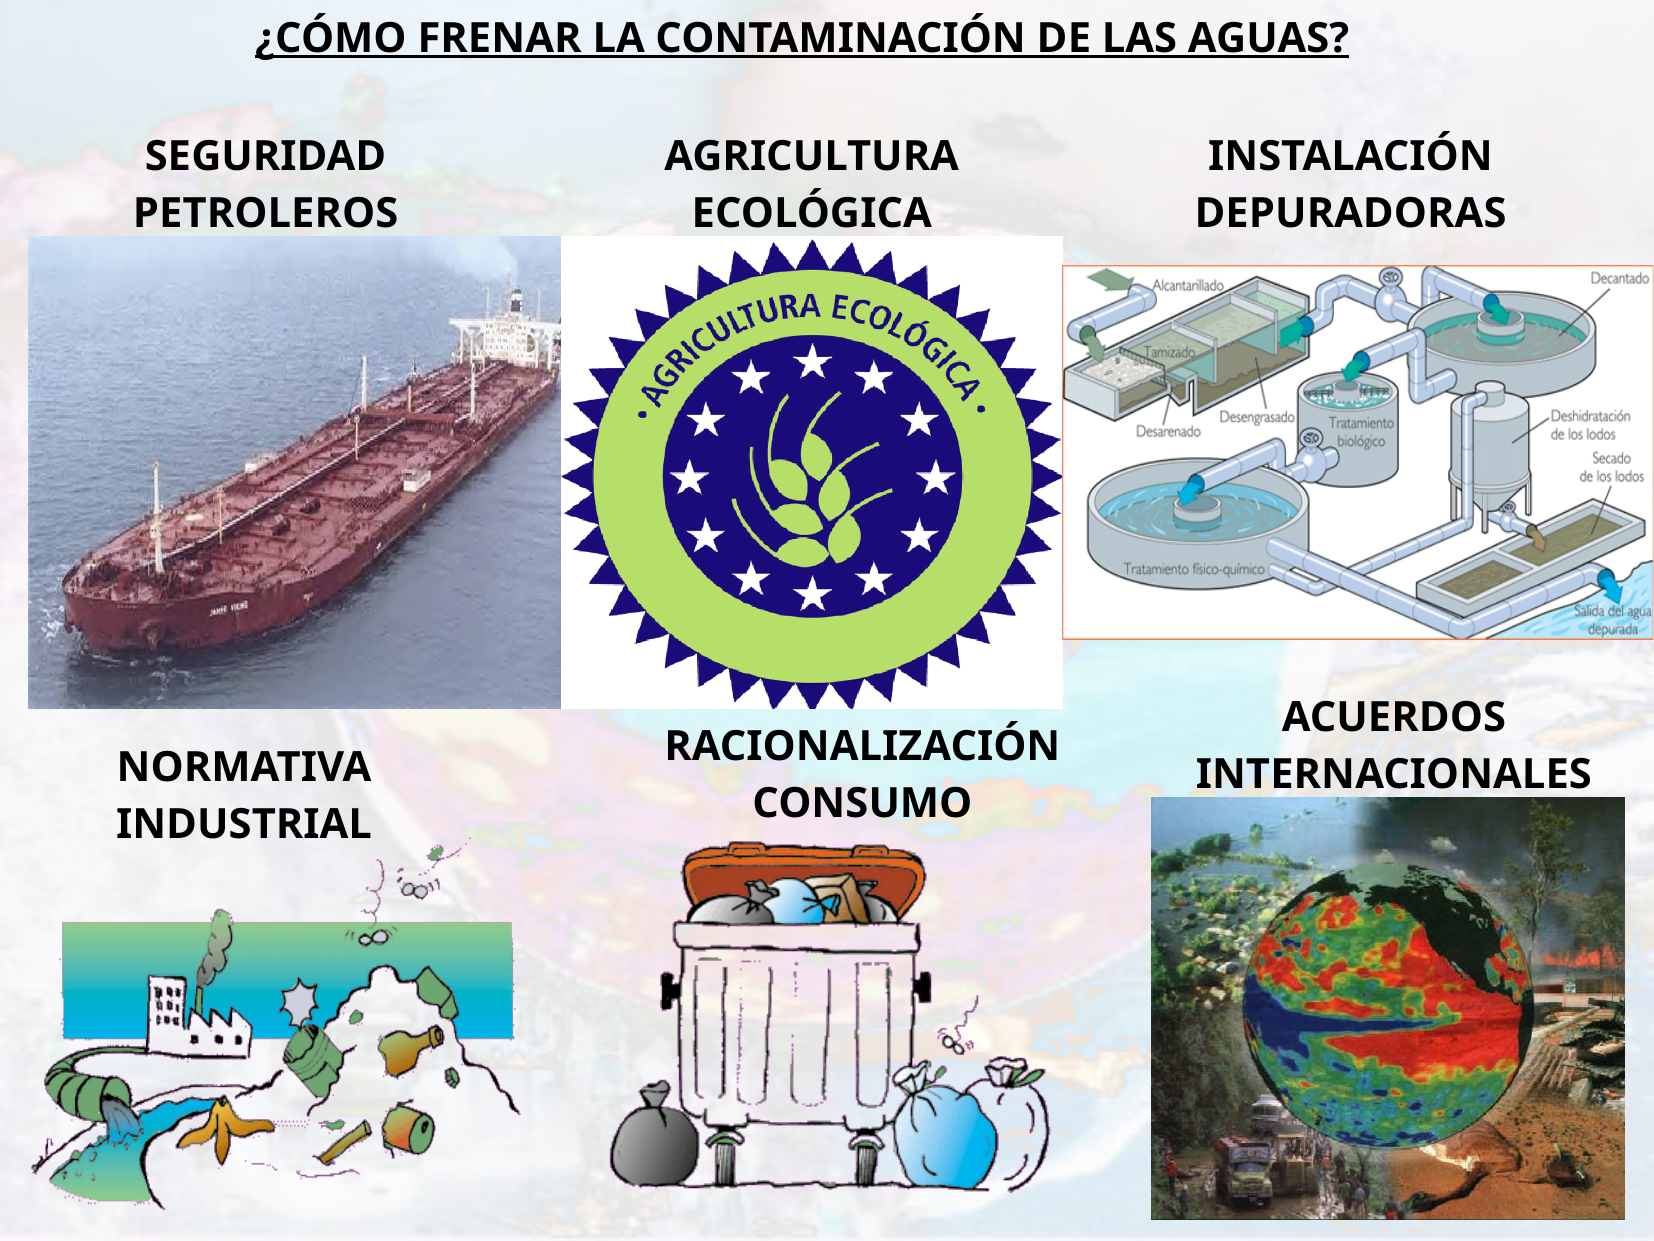

¿CÓMO FRENAR LA CONTAMINACIÓN DE LAS AGUAS?
SEGURIDAD
PETROLEROS
AGRICULTURA
ECOLÓGICA
INSTALACIÓN
DEPURADORAS
ACUERDOS
INTERNACIONALES
RACIONALIZACIÓN
CONSUMO
NORMATIVA
INDUSTRIAL